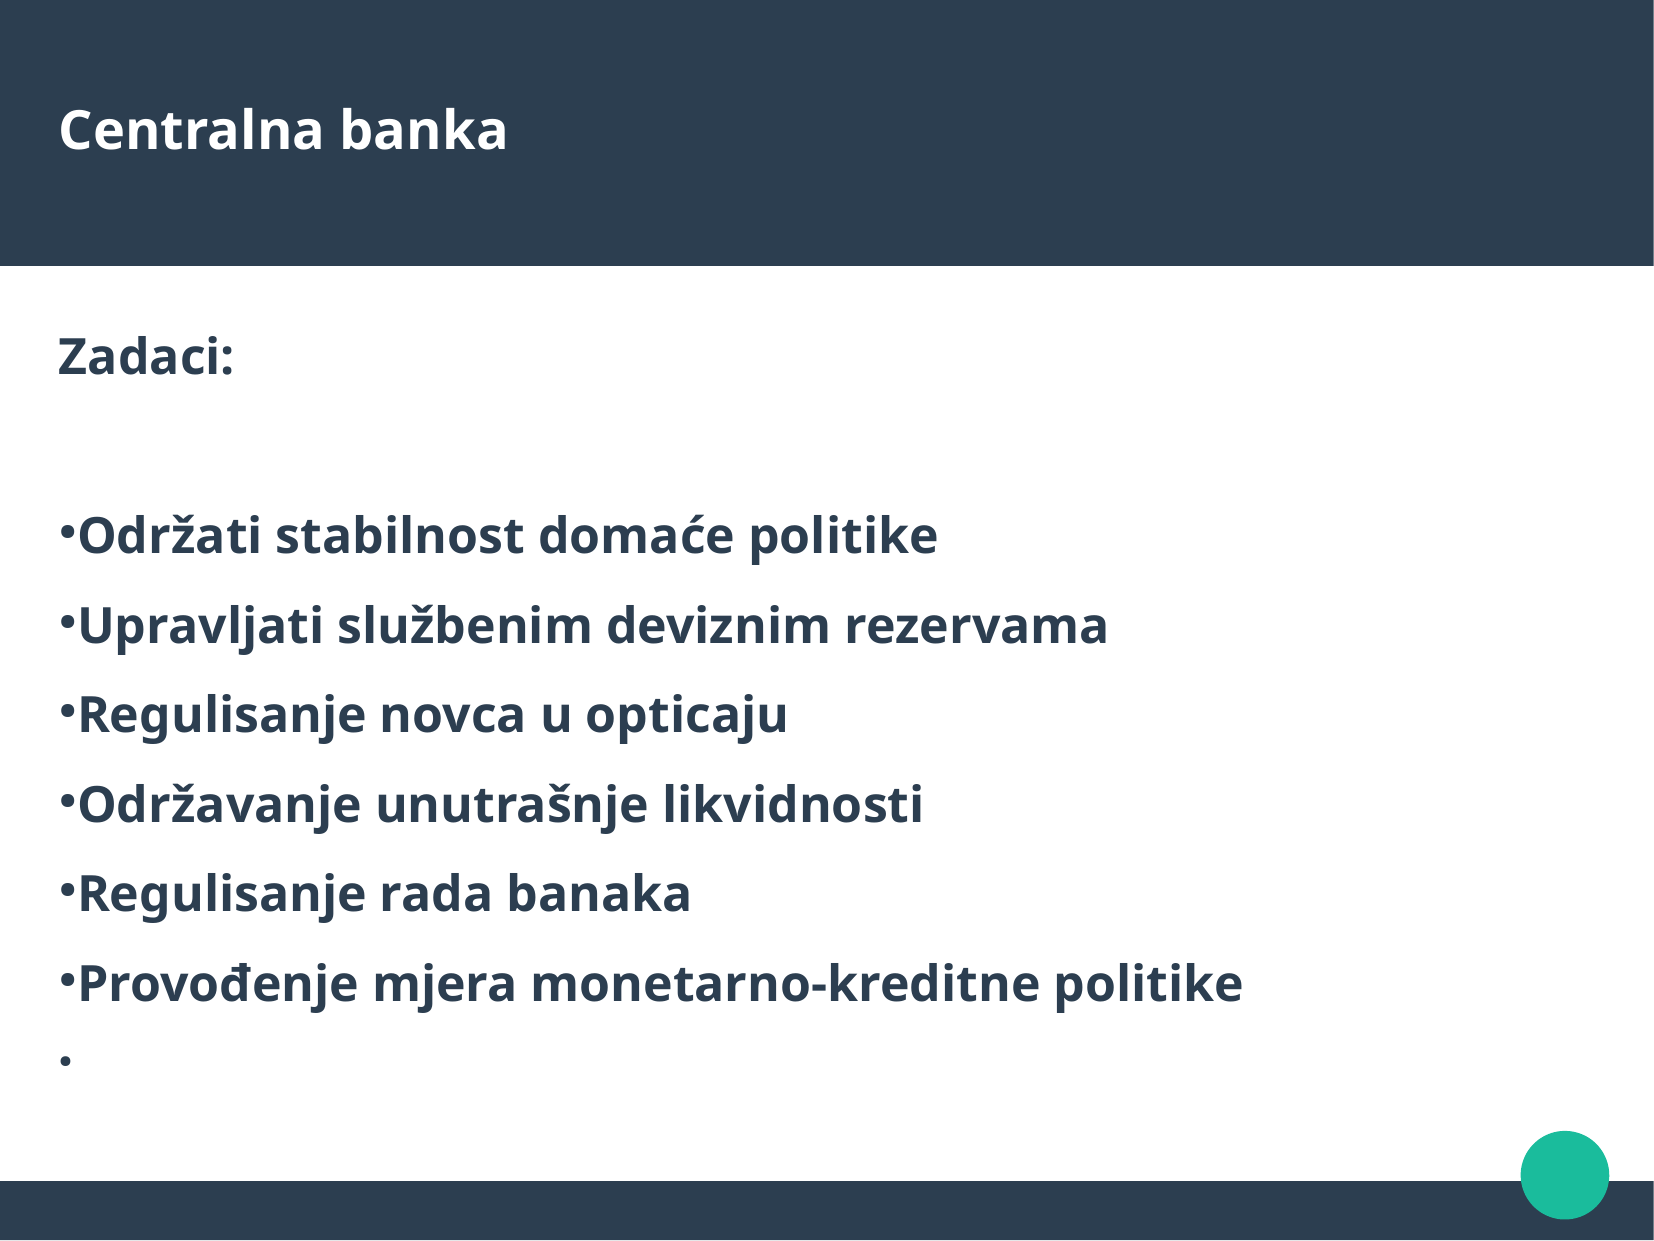

# Centralna banka
Zadaci:
Održati stabilnost domaće politike
Upravljati službenim deviznim rezervama
Regulisanje novca u opticaju
Održavanje unutrašnje likvidnosti
Regulisanje rada banaka
Provođenje mjera monetarno-kreditne politike